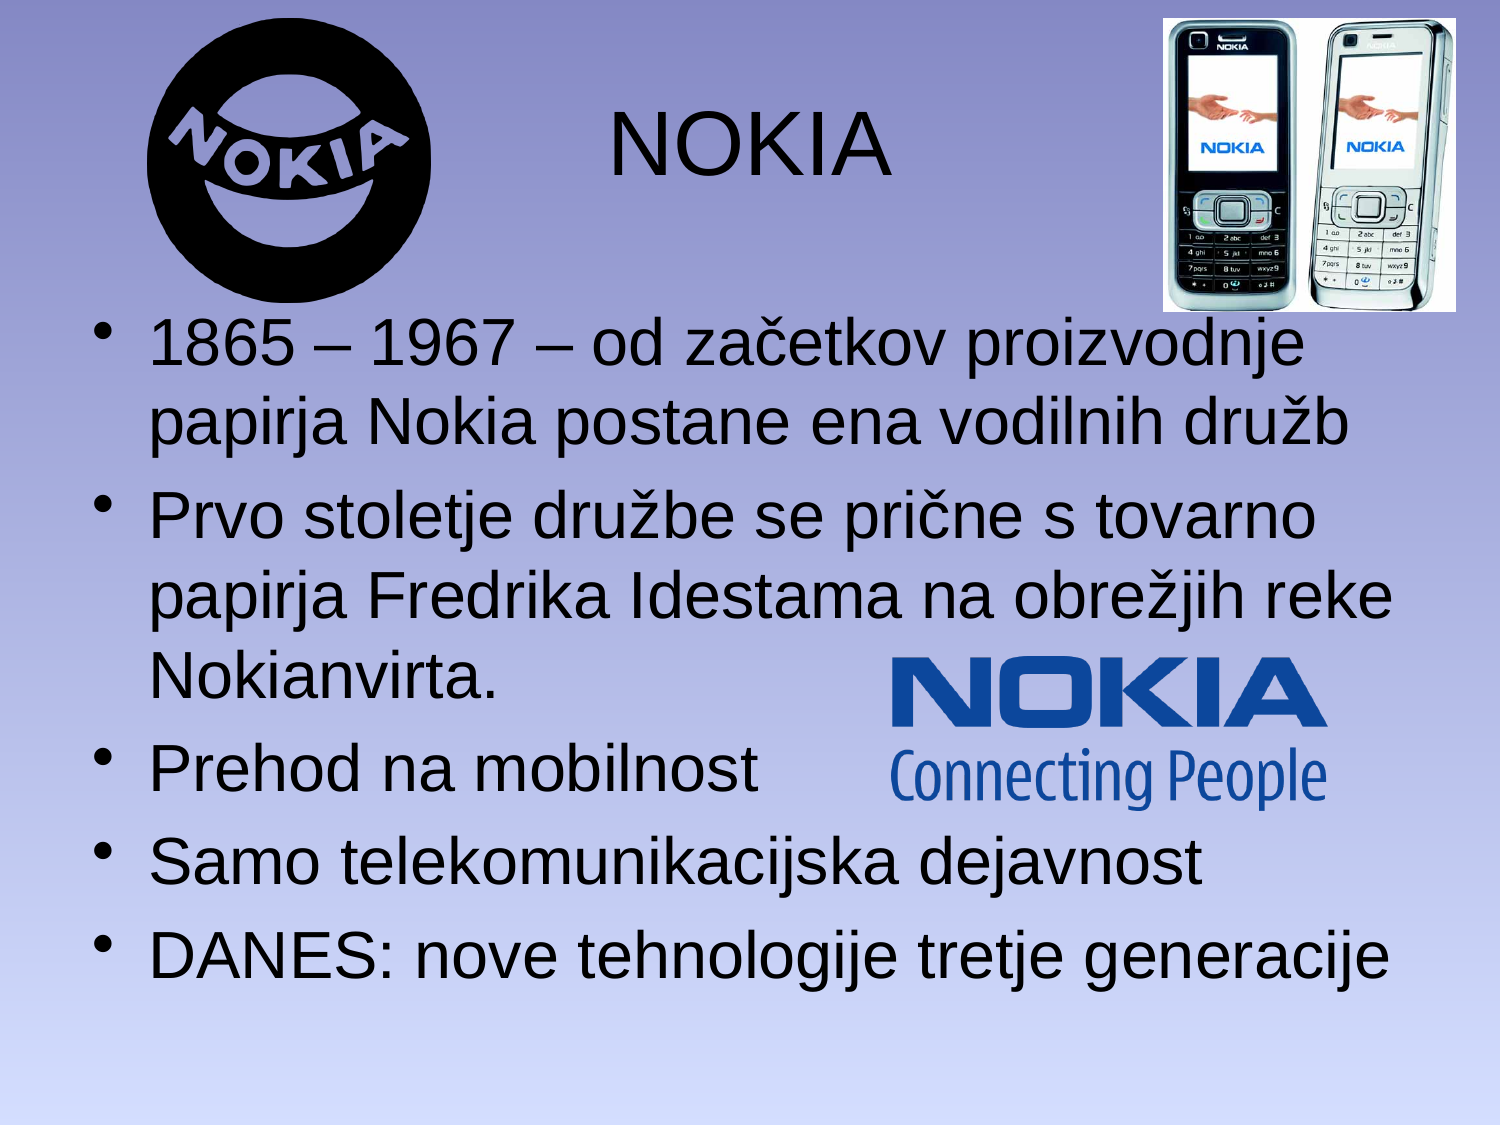

# NOKIA
1865 – 1967 – od začetkov proizvodnje papirja Nokia postane ena vodilnih družb
Prvo stoletje družbe se prične s tovarno papirja Fredrika Idestama na obrežjih reke Nokianvirta.
Prehod na mobilnost
Samo telekomunikacijska dejavnost
DANES: nove tehnologije tretje generacije